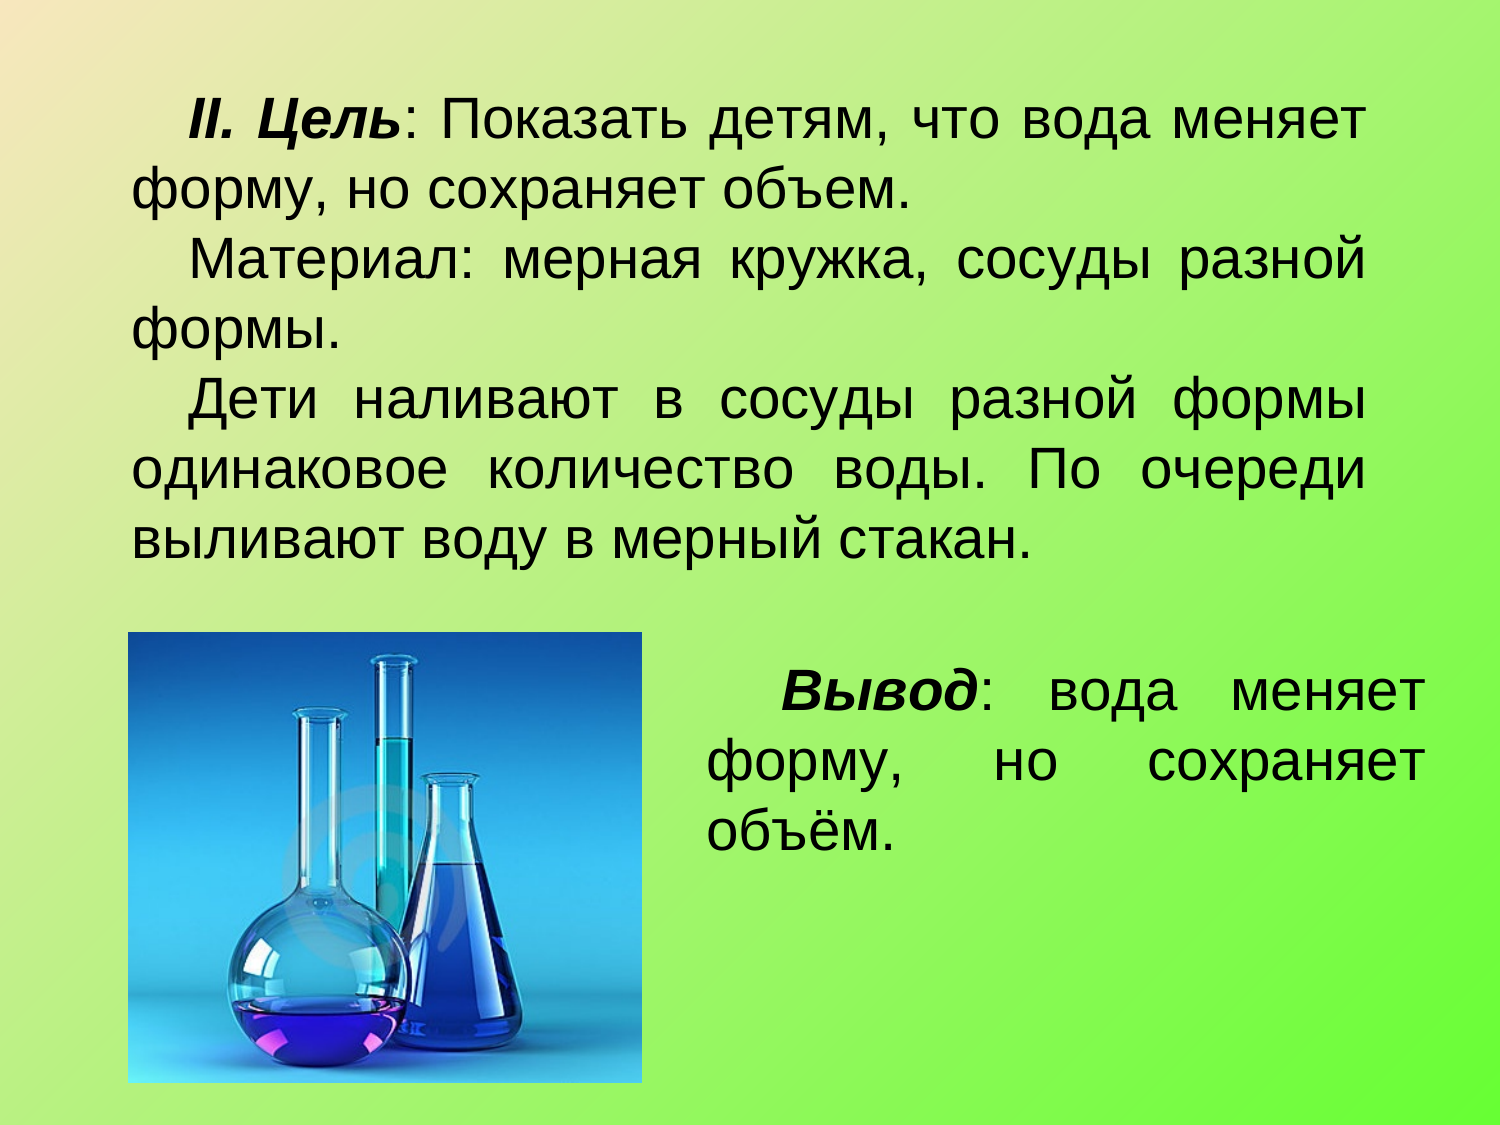

II. Цель: Показать детям, что вода меняет форму, но сохраняет объем.
Материал: мерная кружка, сосуды разной формы.
Дети наливают в сосуды разной формы одинаковое количество воды. По очереди выливают воду в мерный стакан.
Вывод: вода меняет форму, но сохраняет объём.